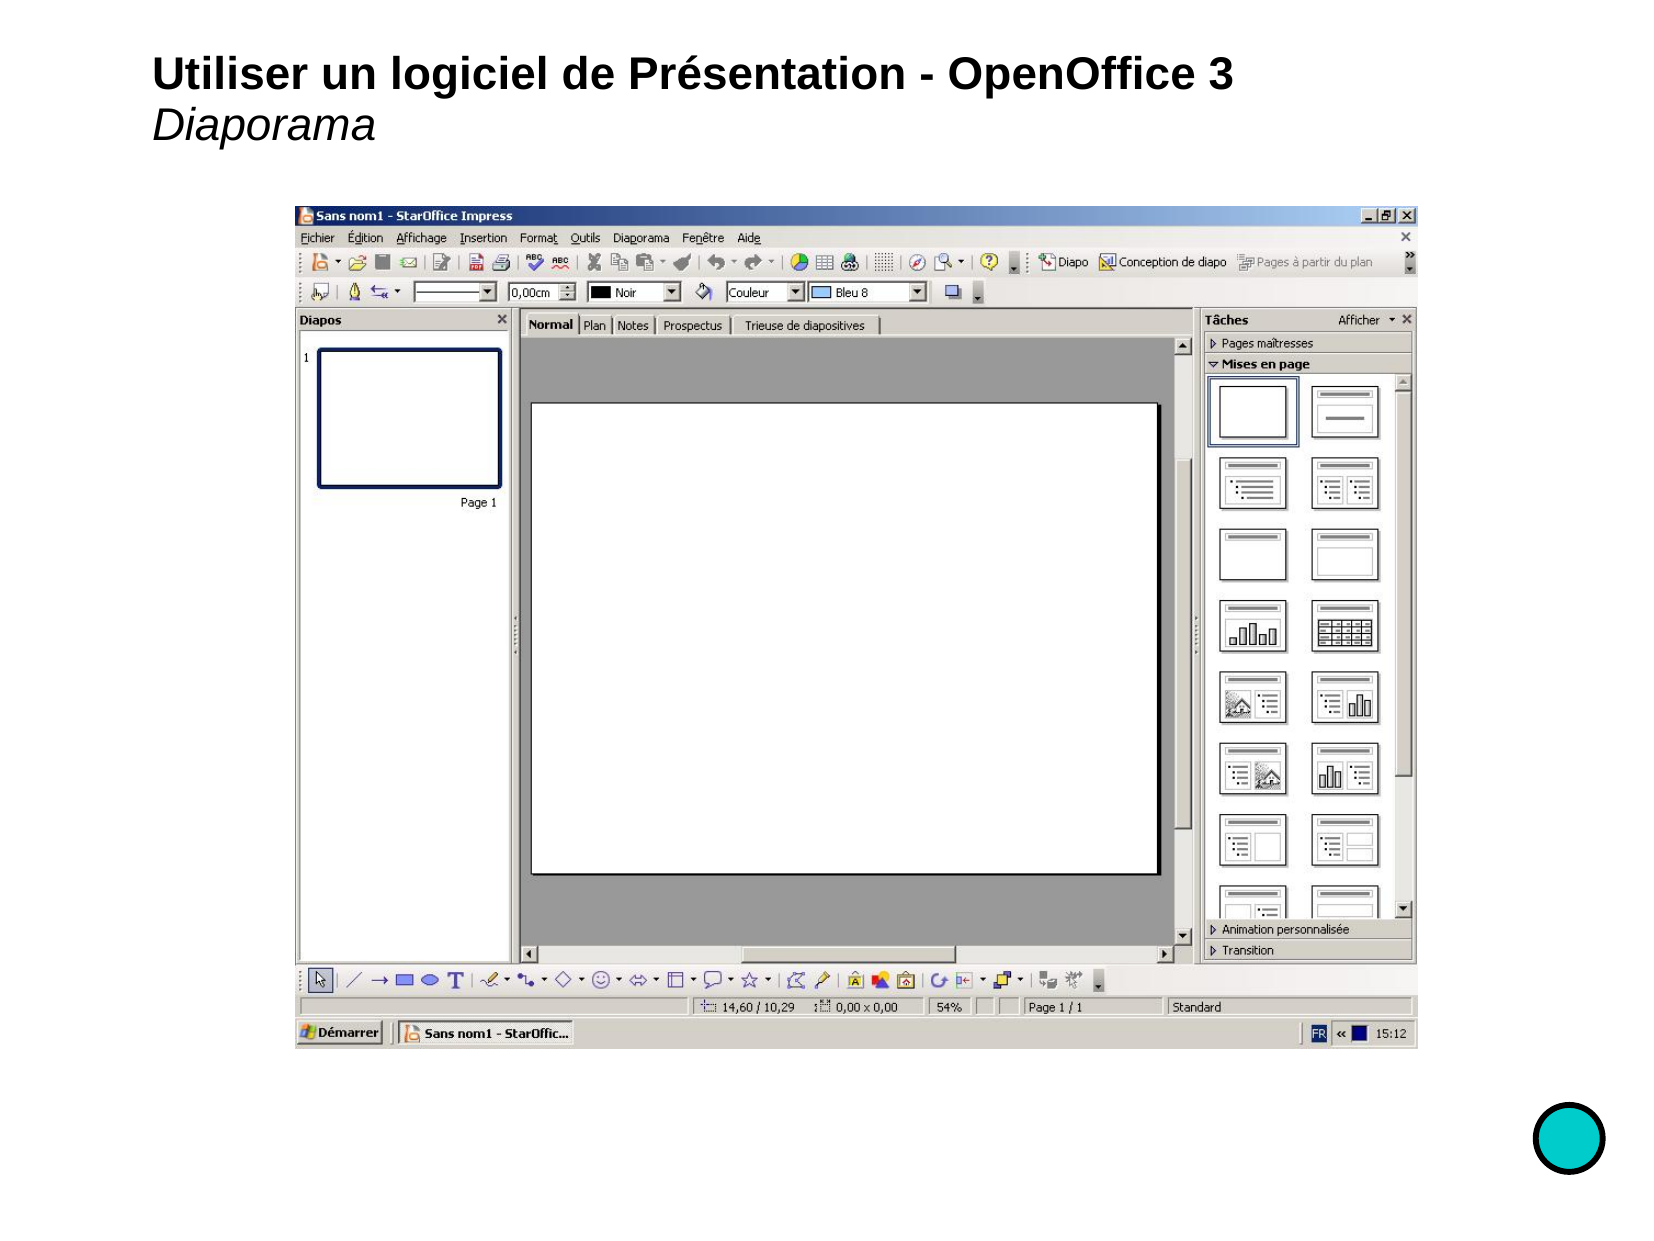

Utiliser un logiciel de Présentation - OpenOffice 3
Diaporama